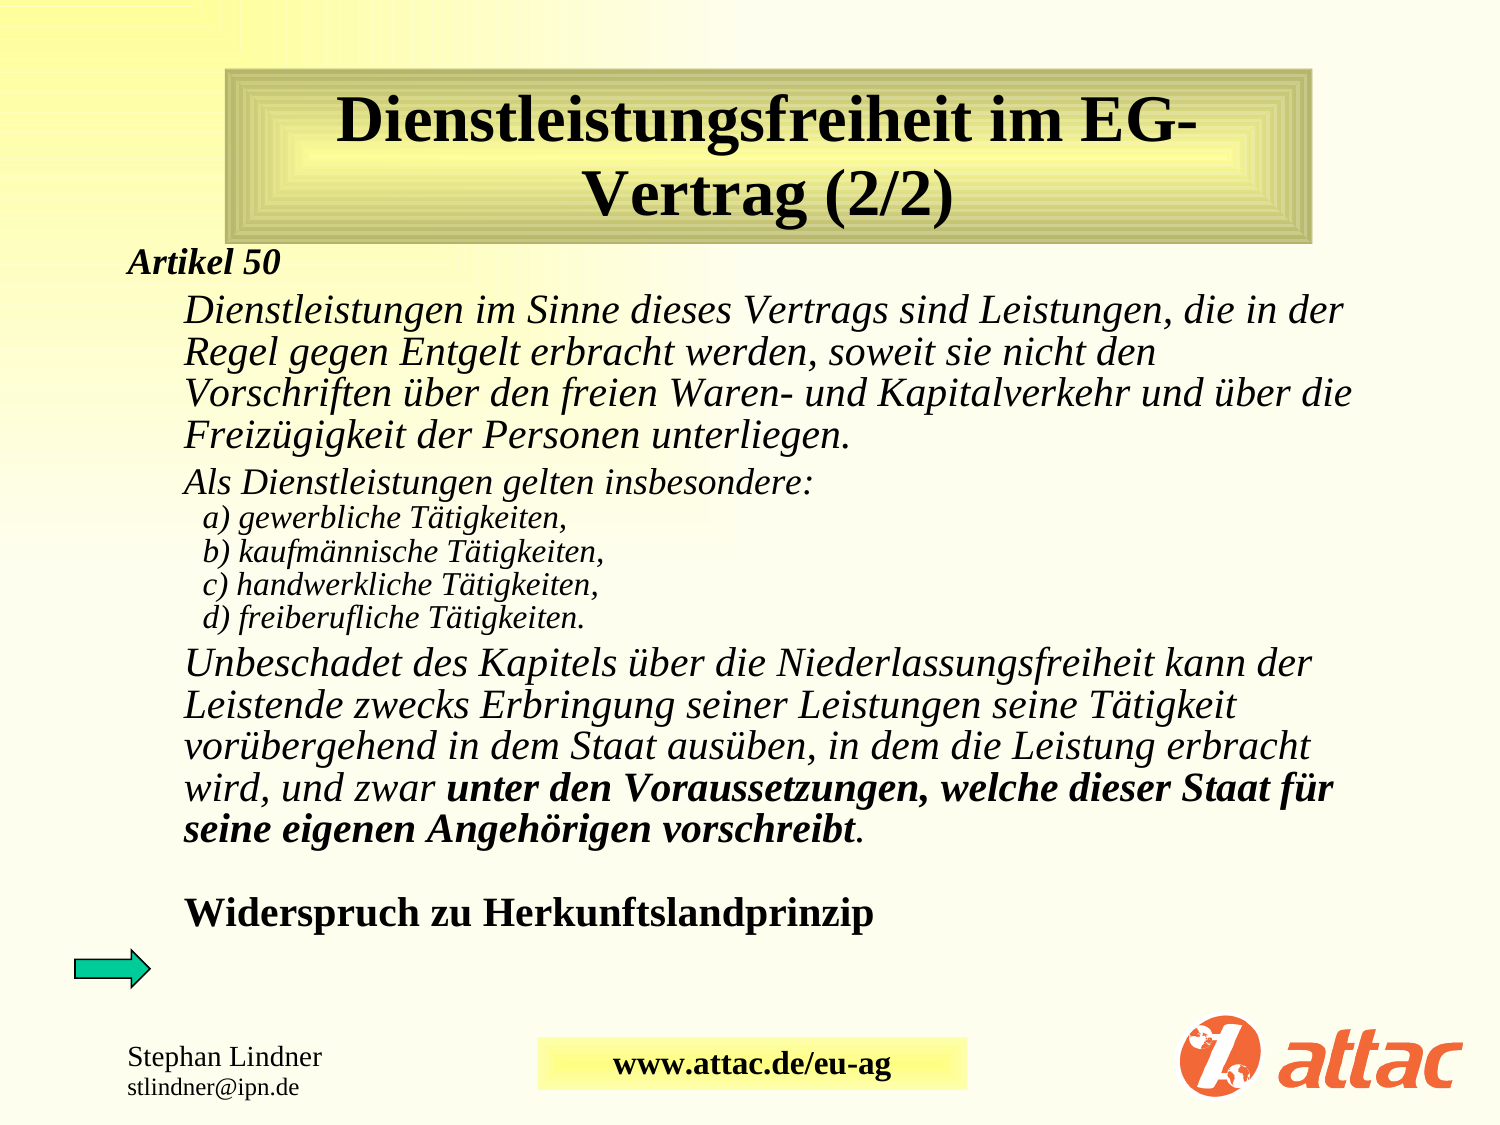

# Dienstleistungsfreiheit im EG-Vertrag (2/2)
Artikel 50
	Dienstleistungen im Sinne dieses Vertrags sind Leistungen, die in der Regel gegen Entgelt erbracht werden, soweit sie nicht den Vorschriften über den freien Waren- und Kapitalverkehr und über die Freizügigkeit der Personen unterliegen.
	Als Dienstleistungen gelten insbesondere:
a) gewerbliche Tätigkeiten,
b) kaufmännische Tätigkeiten,
c) handwerkliche Tätigkeiten,
d) freiberufliche Tätigkeiten.
	Unbeschadet des Kapitels über die Niederlassungsfreiheit kann der Leistende zwecks Erbringung seiner Leistungen seine Tätigkeit vorübergehend in dem Staat ausüben, in dem die Leistung erbracht wird, und zwar unter den Voraussetzungen, welche dieser Staat für seine eigenen Angehörigen vorschreibt.
	Widerspruch zu Herkunftslandprinzip
Stephan Lindner
stlindner@ipn.de
www.attac.de/eu-ag